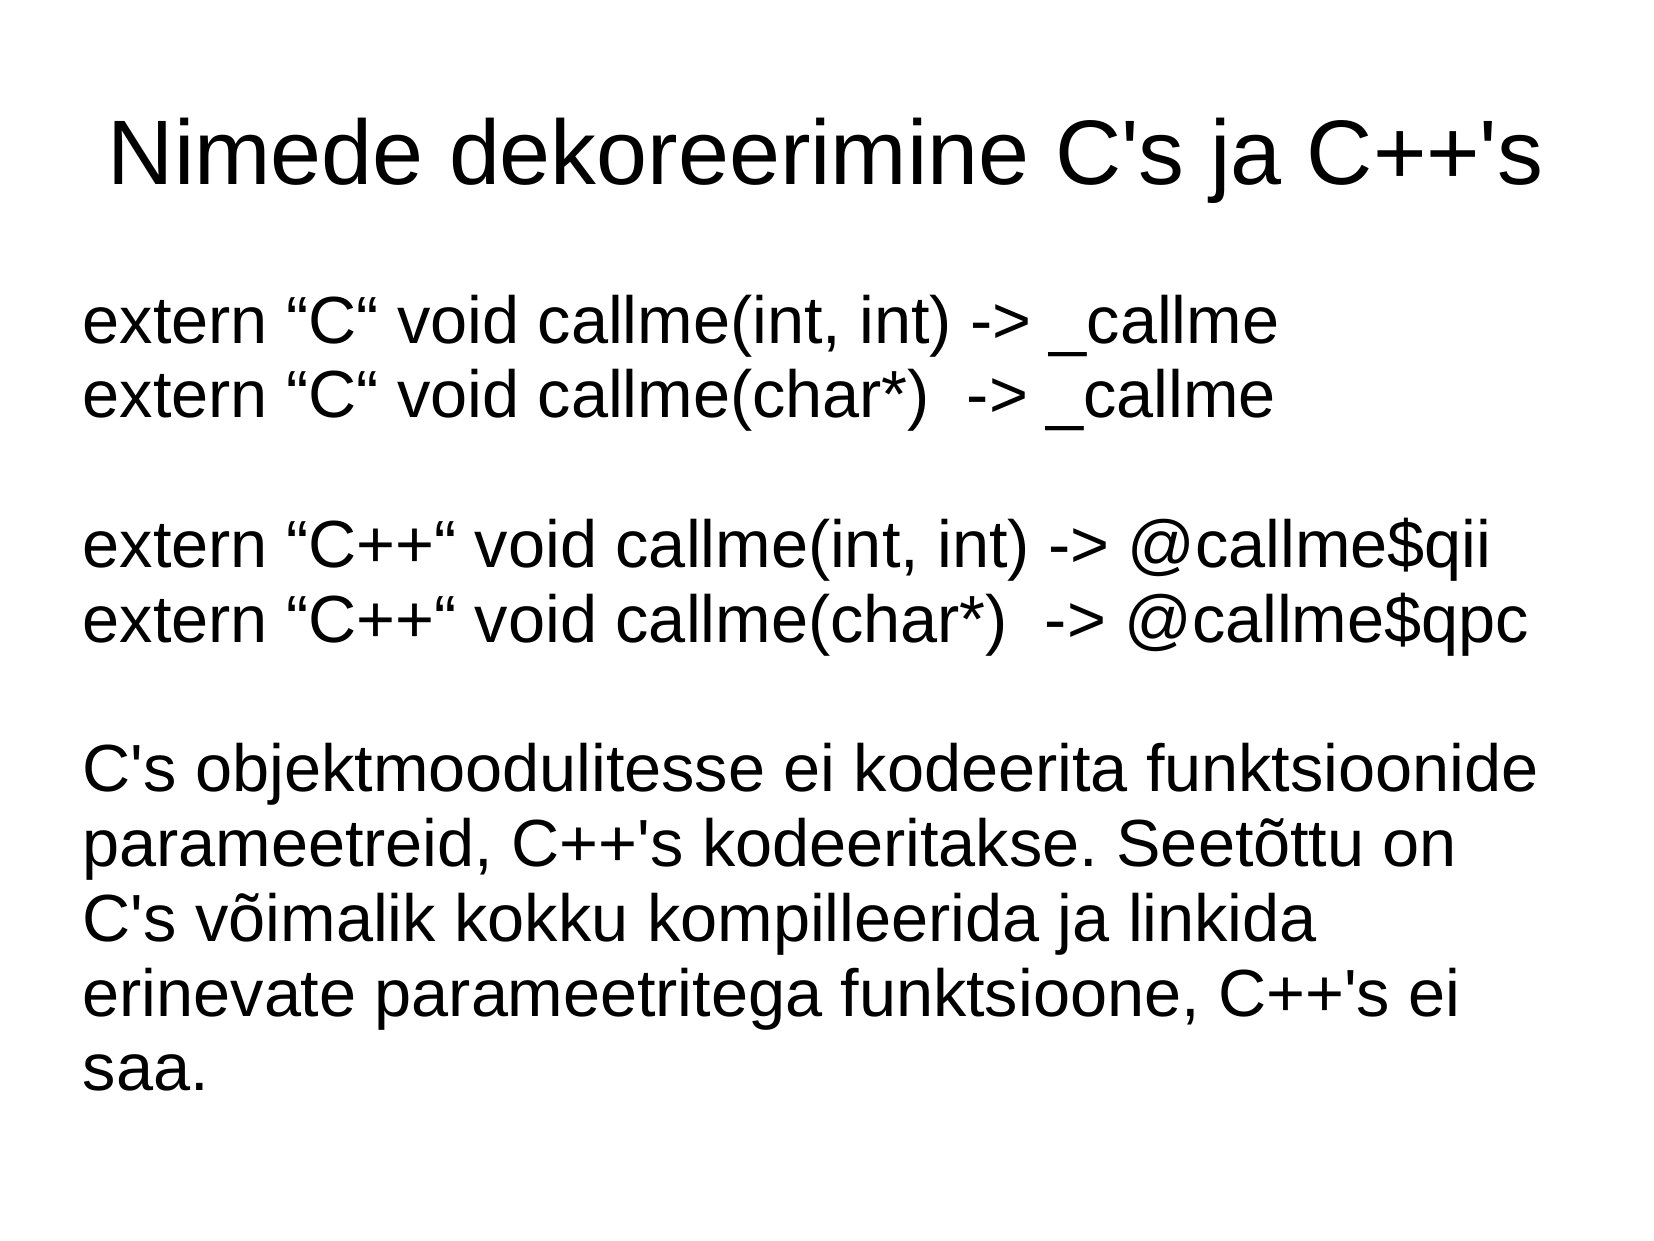

# Nimede dekoreerimine C's ja C++'s
extern “C“ void callme(int, int) -> _callme
extern “C“ void callme(char*) -> _callme
extern “C++“ void callme(int, int) -> @callme$qii
extern “C++“ void callme(char*) -> @callme$qpc
C's objektmoodulitesse ei kodeerita funktsioonide parameetreid, C++'s kodeeritakse. Seetõttu on C's võimalik kokku kompilleerida ja linkida erinevate parameetritega funktsioone, C++'s ei saa.